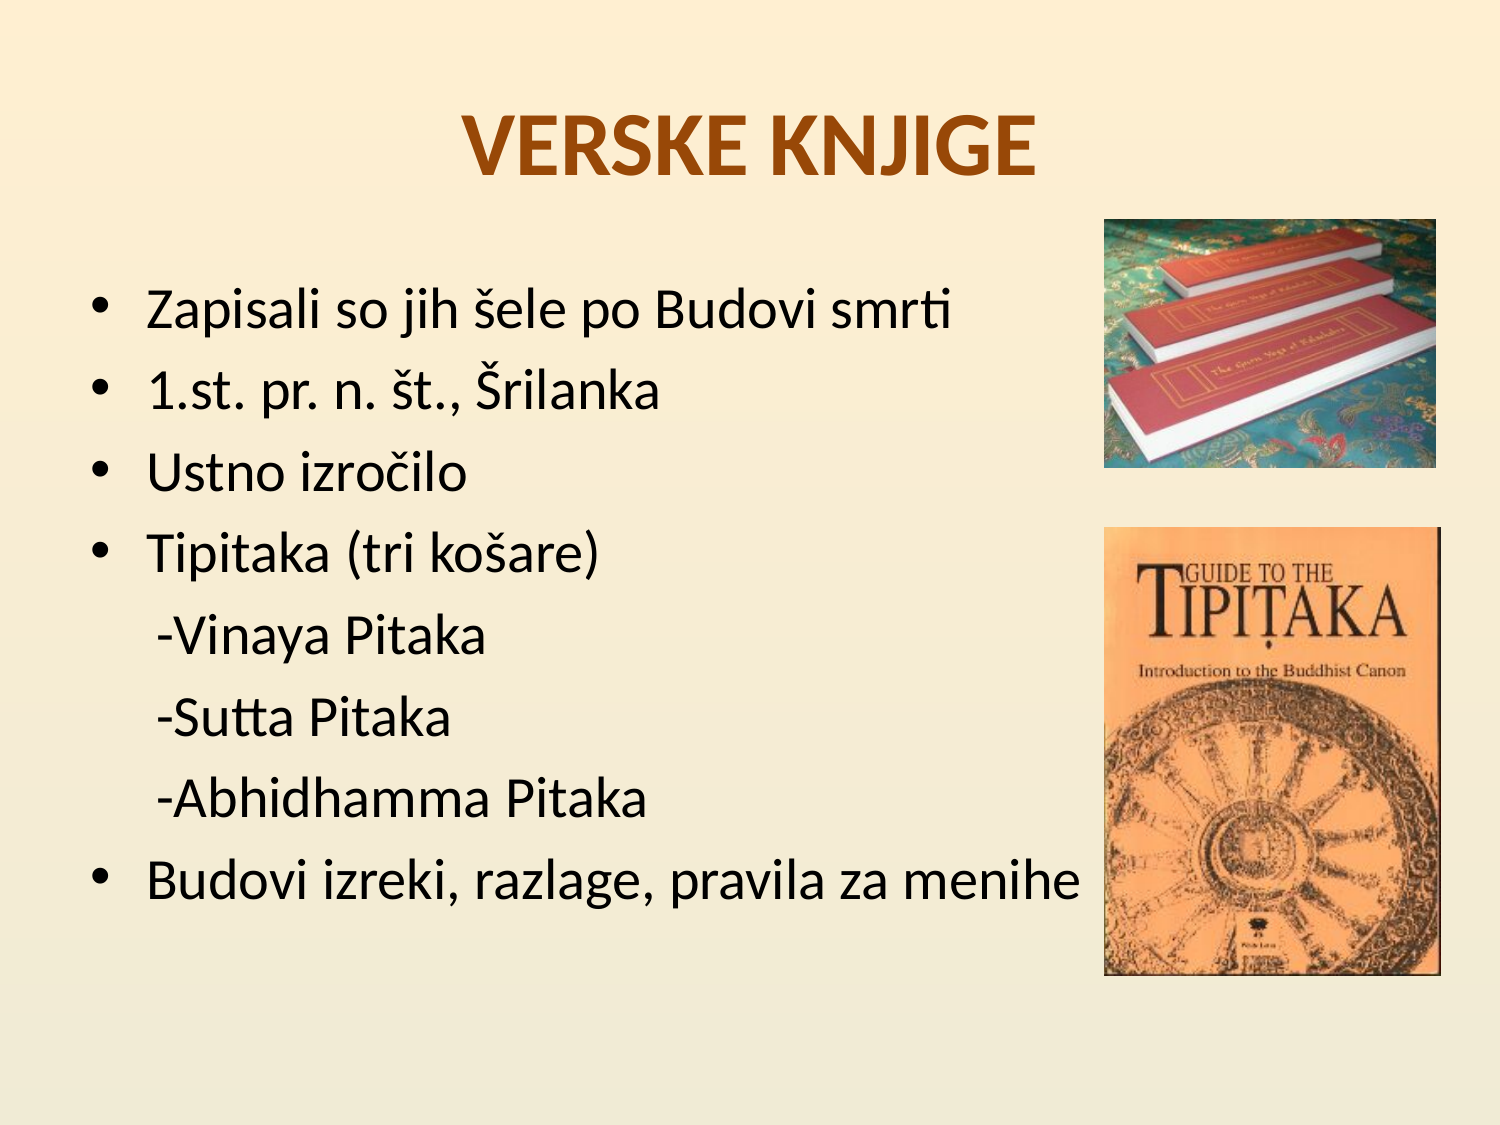

# VERSKE KNJIGE
Zapisali so jih šele po Budovi smrti
1.st. pr. n. št., Šrilanka
Ustno izročilo
Tipitaka (tri košare)
 -Vinaya Pitaka
 -Sutta Pitaka
 -Abhidhamma Pitaka
Budovi izreki, razlage, pravila za menihe